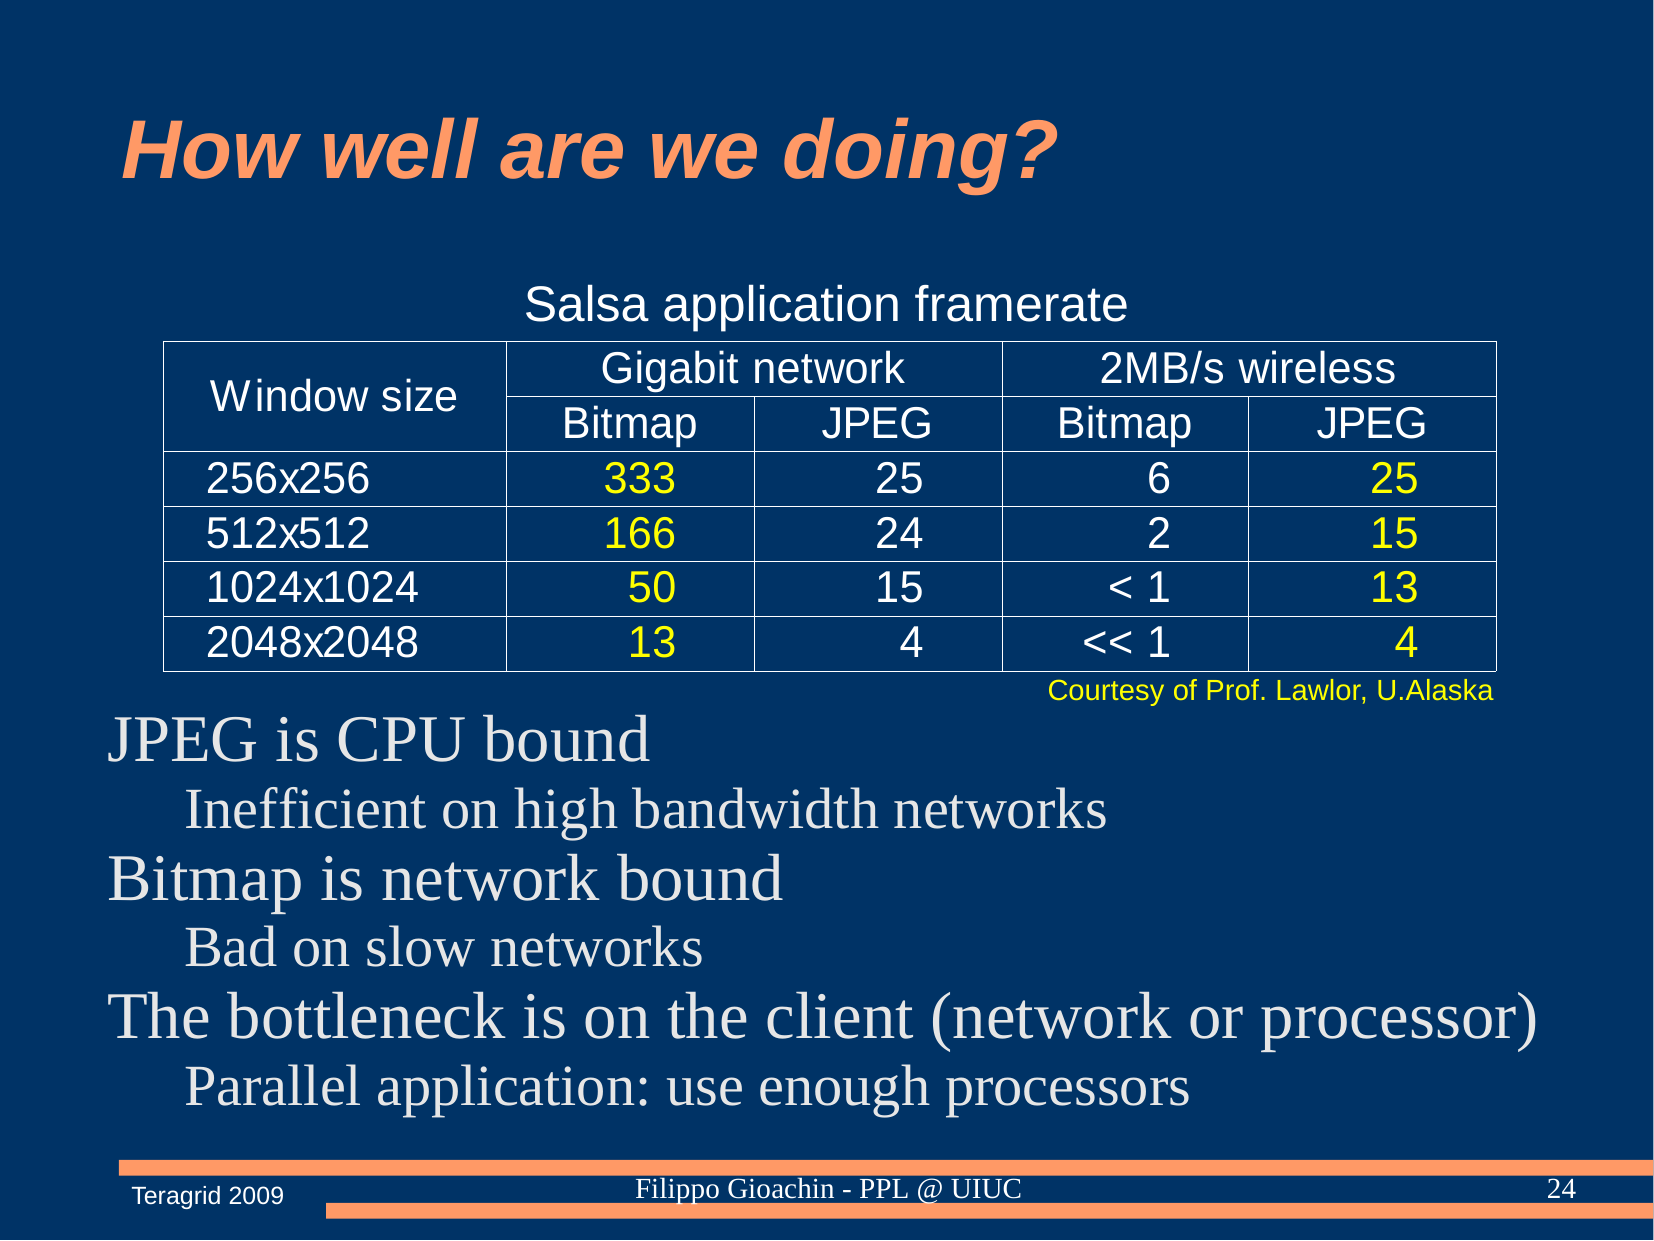

# How well are we doing?
Salsa application framerate
Courtesy of Prof. Lawlor, U.Alaska
JPEG is CPU bound
Inefficient on high bandwidth networks
Bitmap is network bound
Bad on slow networks
The bottleneck is on the client (network or processor)
Parallel application: use enough processors
24
Filippo Gioachin - PPL @ UIUC